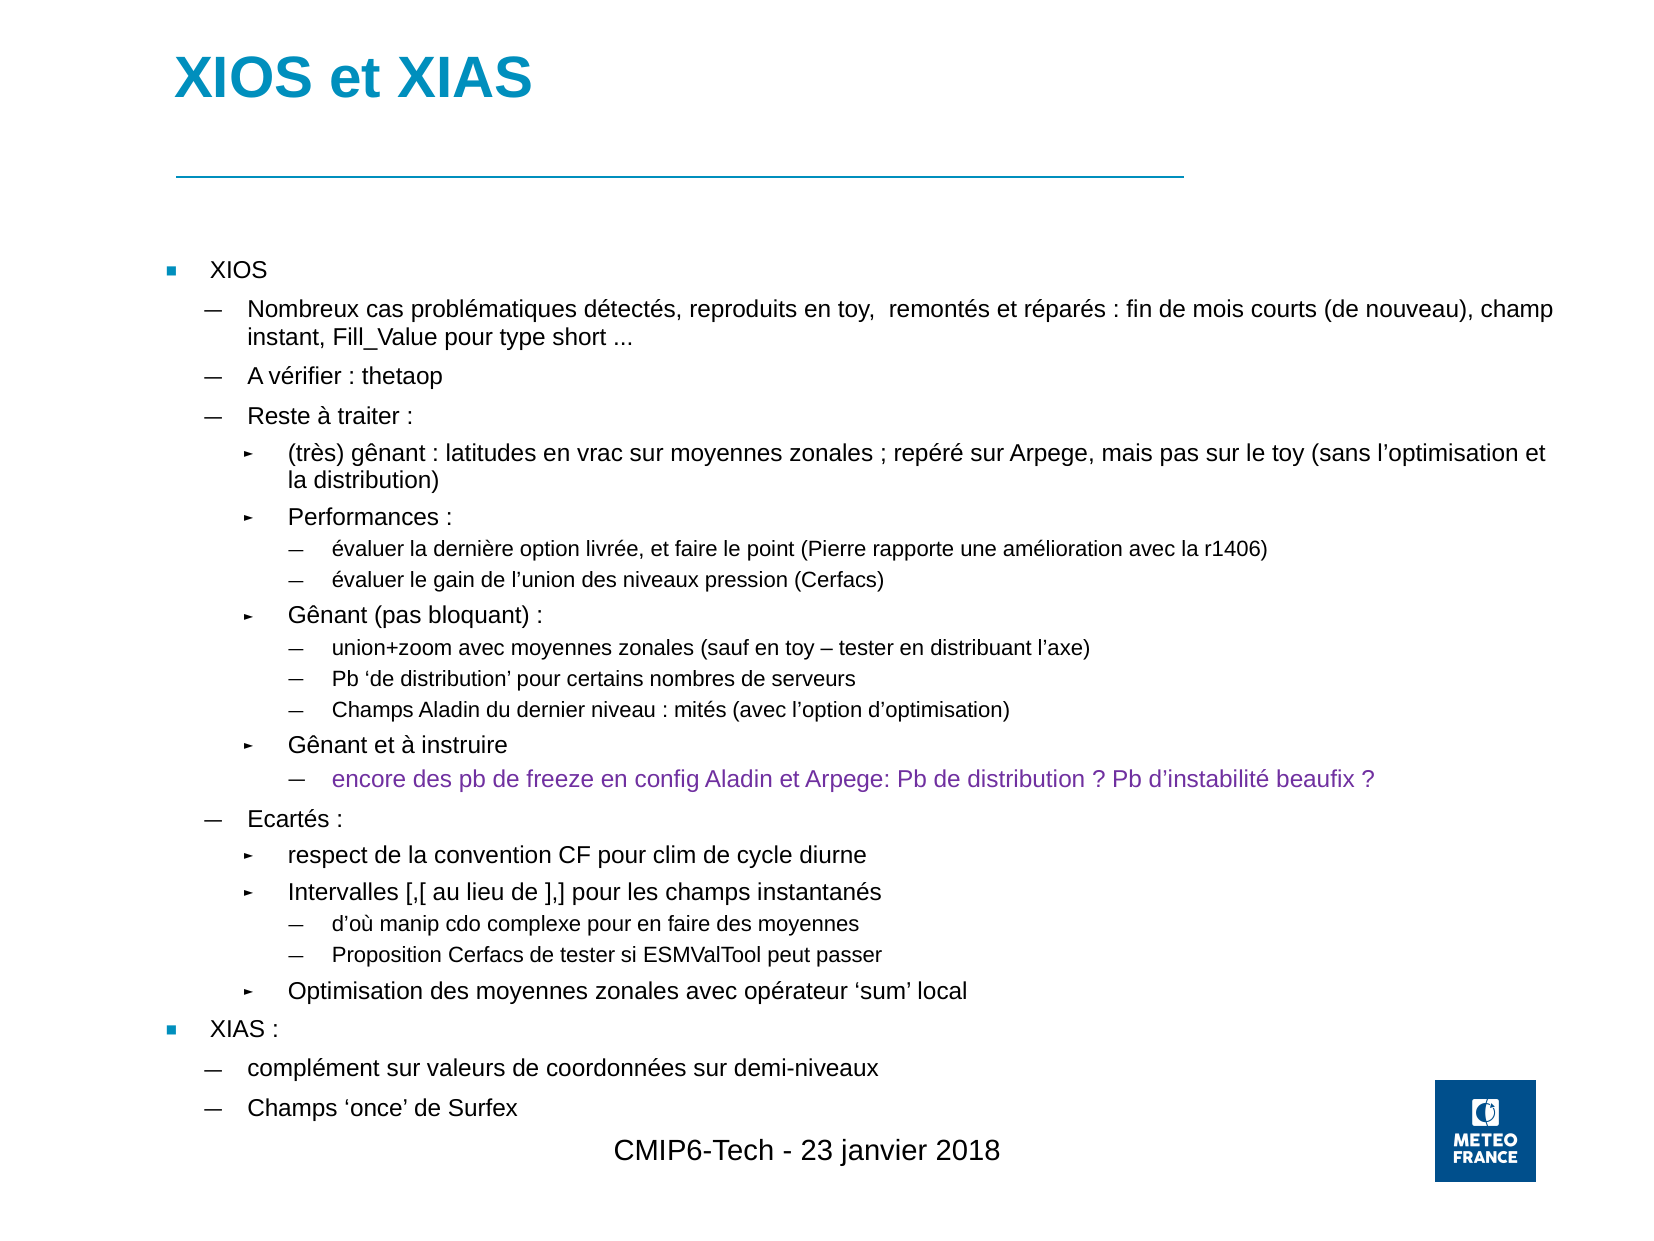

# XIOS et XIAS
XIOS
Nombreux cas problématiques détectés, reproduits en toy, remontés et réparés : fin de mois courts (de nouveau), champ instant, Fill_Value pour type short ...
A vérifier : thetaop
Reste à traiter :
(très) gênant : latitudes en vrac sur moyennes zonales ; repéré sur Arpege, mais pas sur le toy (sans l’optimisation et la distribution)
Performances :
évaluer la dernière option livrée, et faire le point (Pierre rapporte une amélioration avec la r1406)
évaluer le gain de l’union des niveaux pression (Cerfacs)
Gênant (pas bloquant) :
union+zoom avec moyennes zonales (sauf en toy – tester en distribuant l’axe)
Pb ‘de distribution’ pour certains nombres de serveurs
Champs Aladin du dernier niveau : mités (avec l’option d’optimisation)
Gênant et à instruire
encore des pb de freeze en config Aladin et Arpege: Pb de distribution ? Pb d’instabilité beaufix ?
Ecartés :
respect de la convention CF pour clim de cycle diurne
Intervalles [,[ au lieu de ],] pour les champs instantanés
d’où manip cdo complexe pour en faire des moyennes
Proposition Cerfacs de tester si ESMValTool peut passer
Optimisation des moyennes zonales avec opérateur ‘sum’ local
XIAS :
complément sur valeurs de coordonnées sur demi-niveaux
Champs ‘once’ de Surfex
CMIP6-Tech - 23 janvier 2018